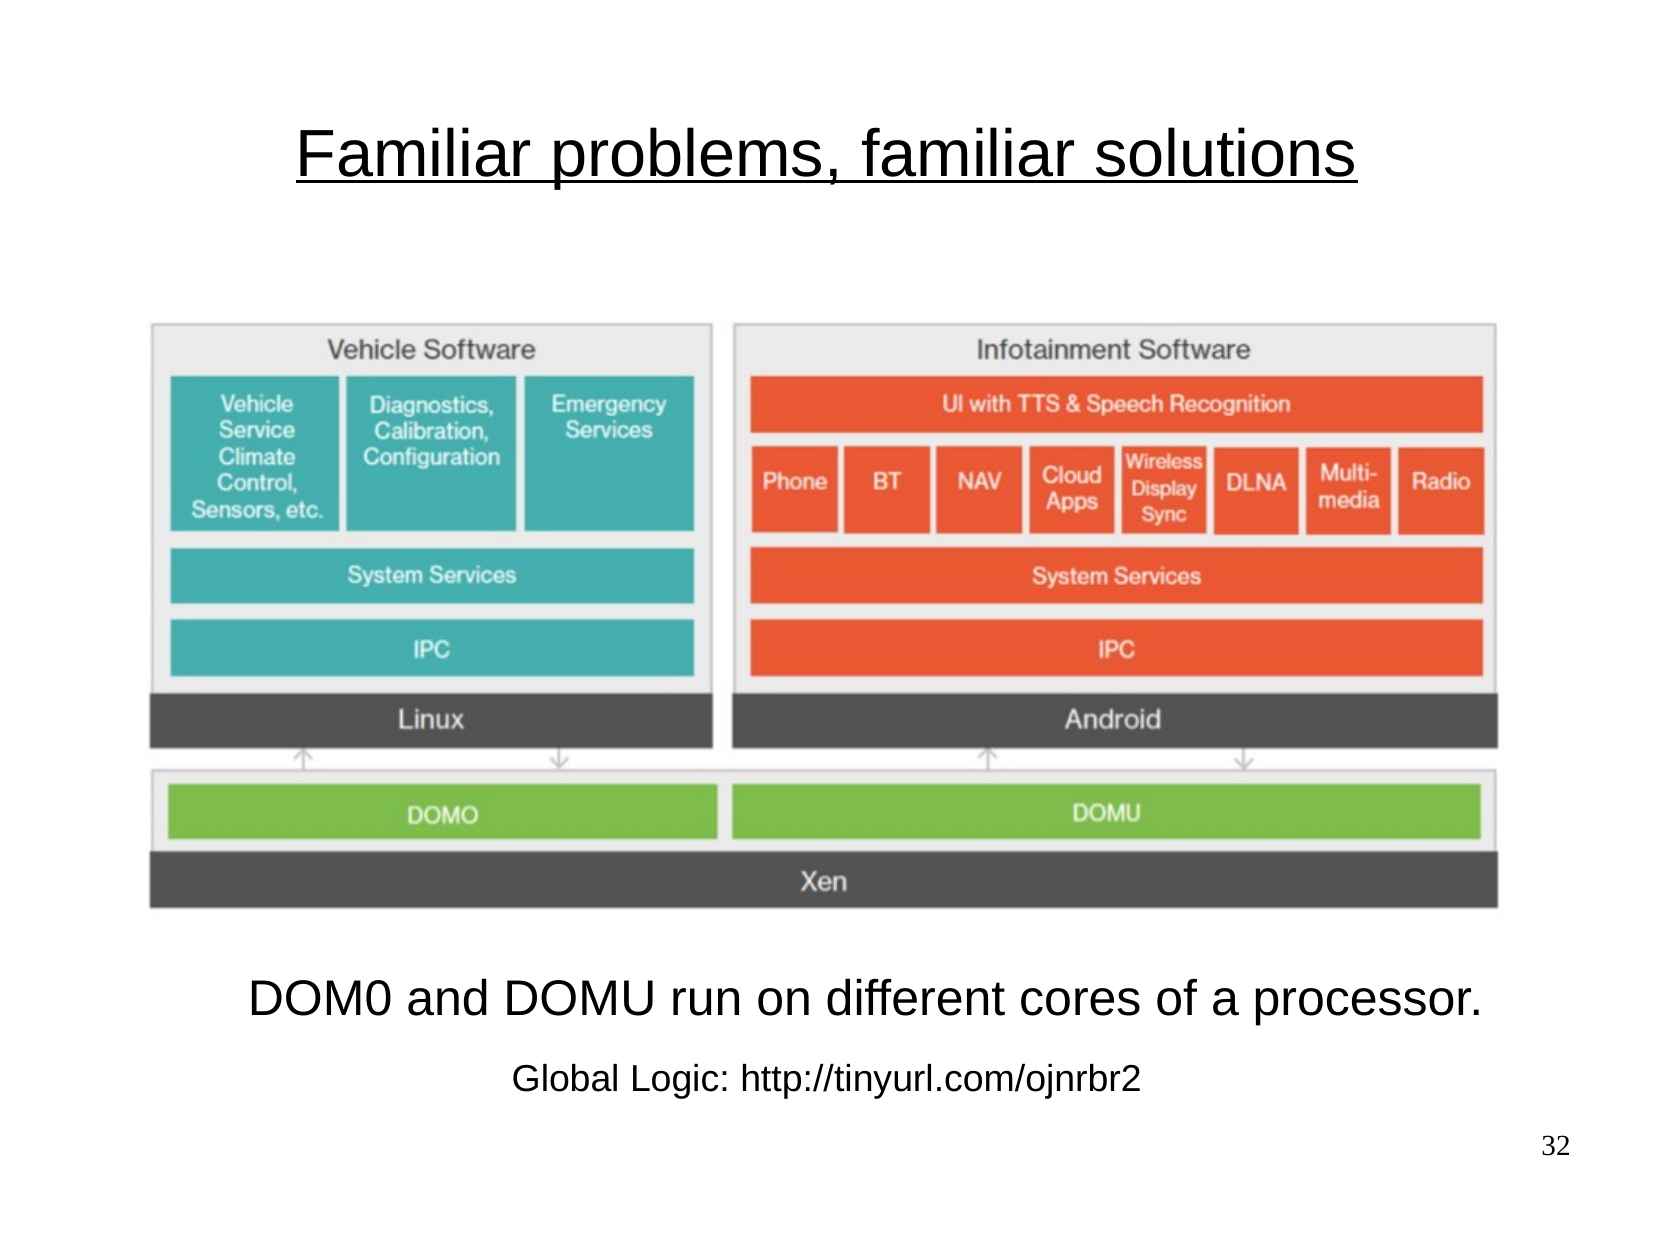

# Familiar problems, familiar solutions
DOM0 and DOMU run on different cores of a processor.
Global Logic: http://tinyurl.com/ojnrbr2
32